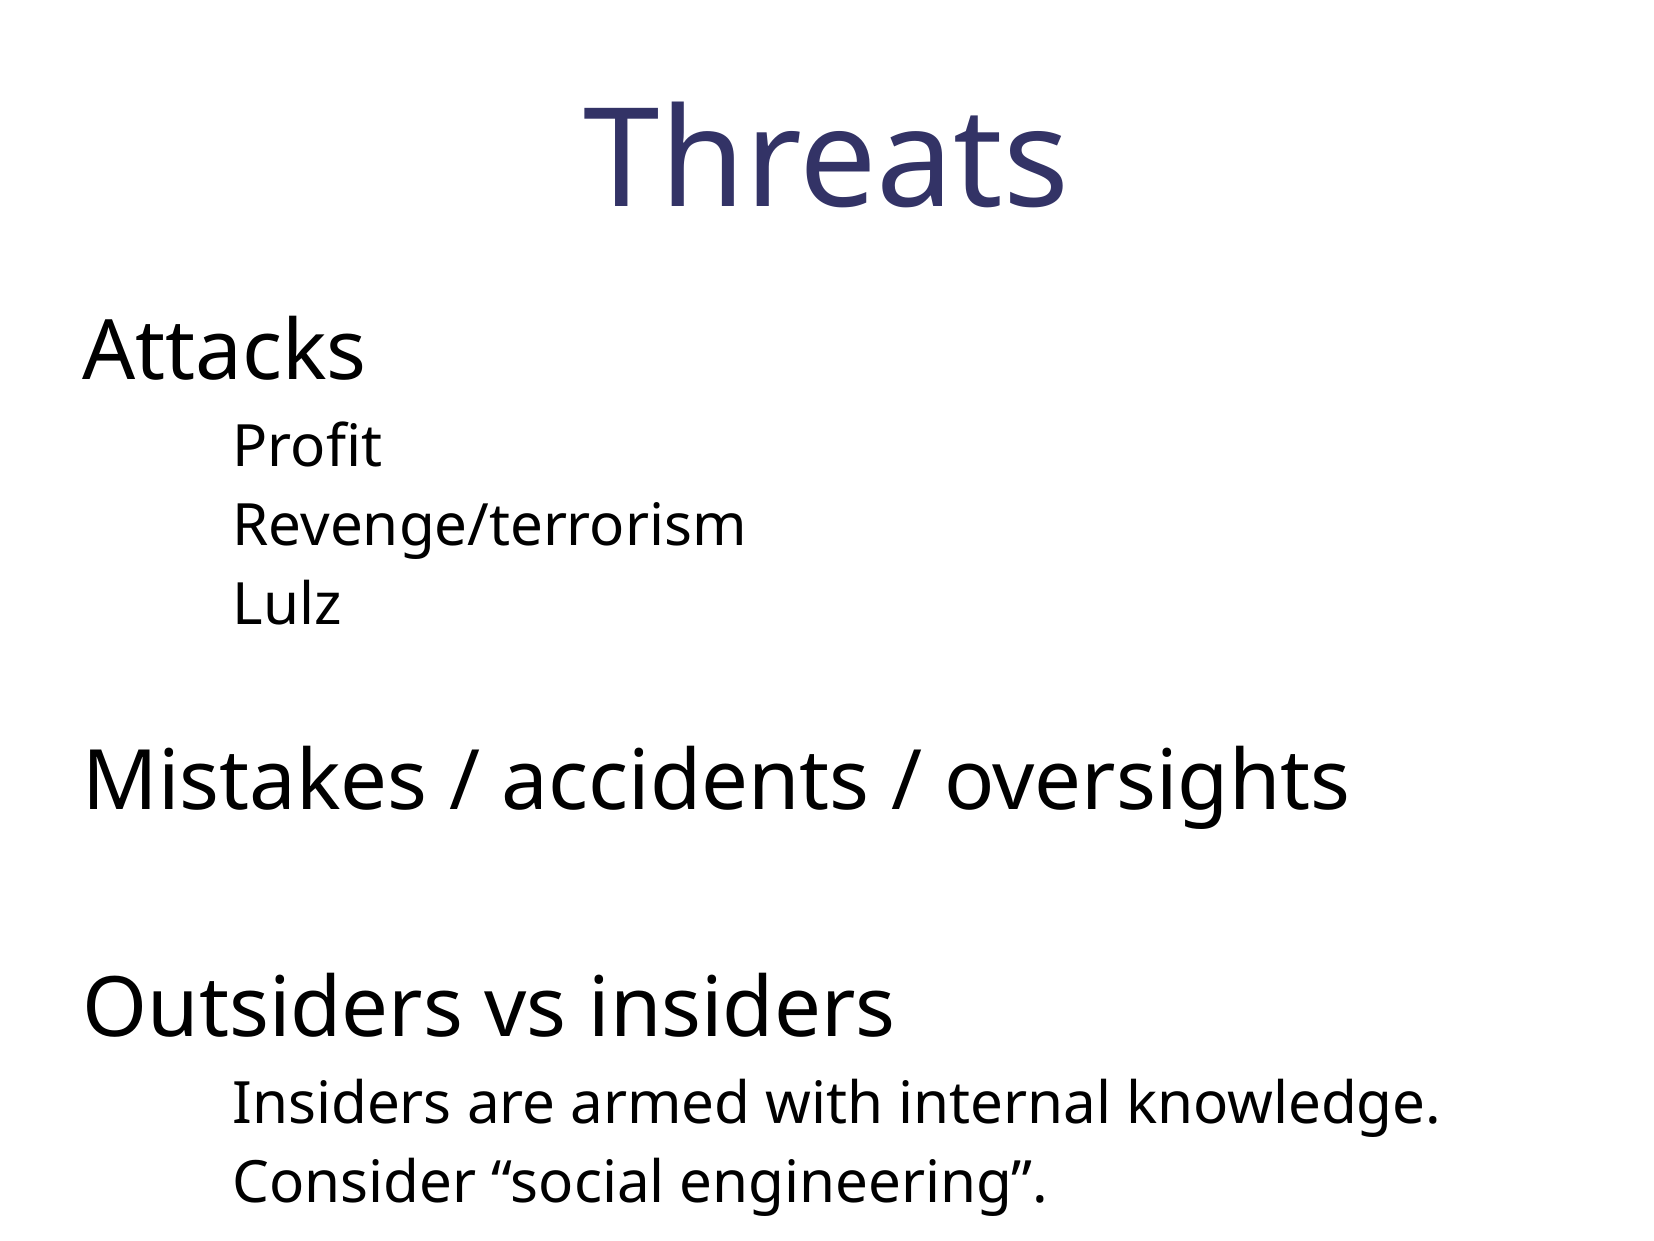

# Threats
Attacks
		Profit
		Revenge/terrorism
		Lulz
Mistakes / accidents / oversights
Outsiders vs insiders
		Insiders are armed with internal knowledge.
		Consider “social engineering”.